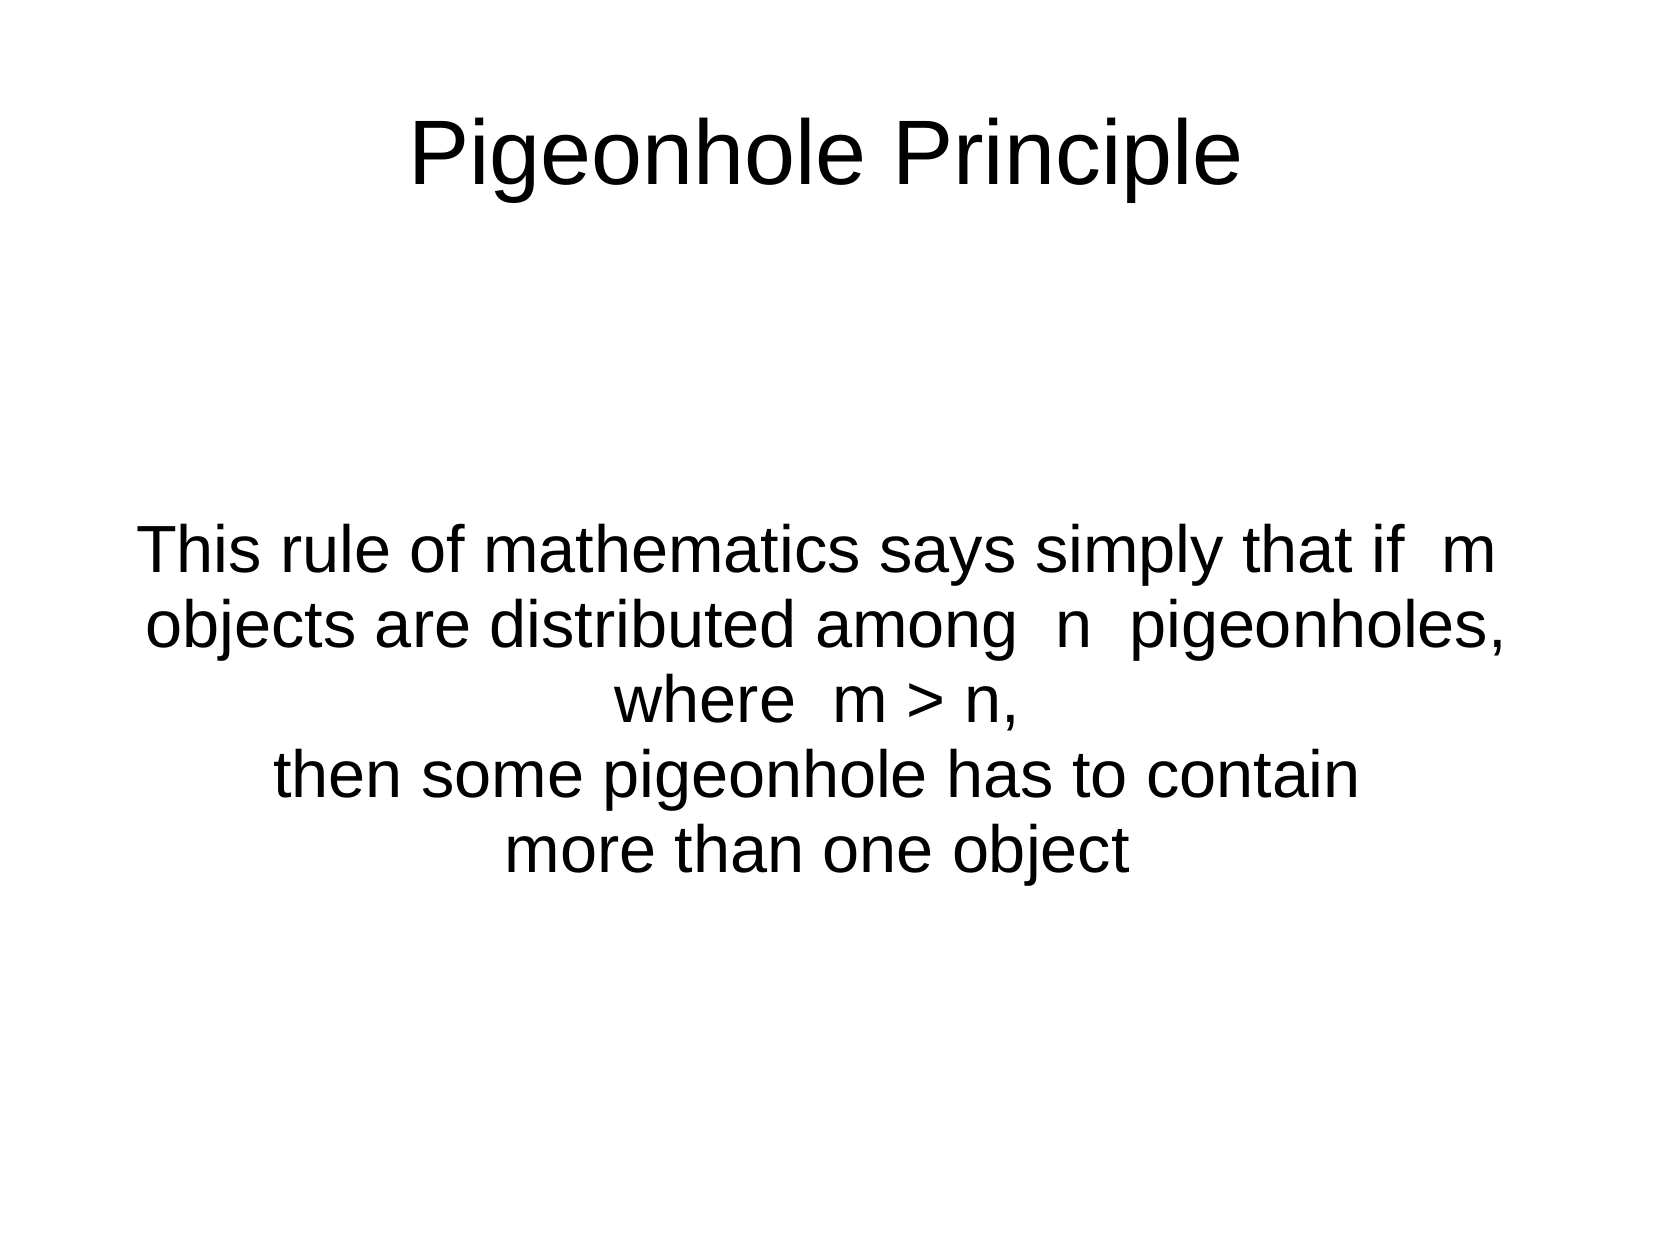

# Pigeonhole Principle
This rule of mathematics says simply that if m objects are distributed among n pigeonholes, where m > n,
then some pigeonhole has to contain
more than one object